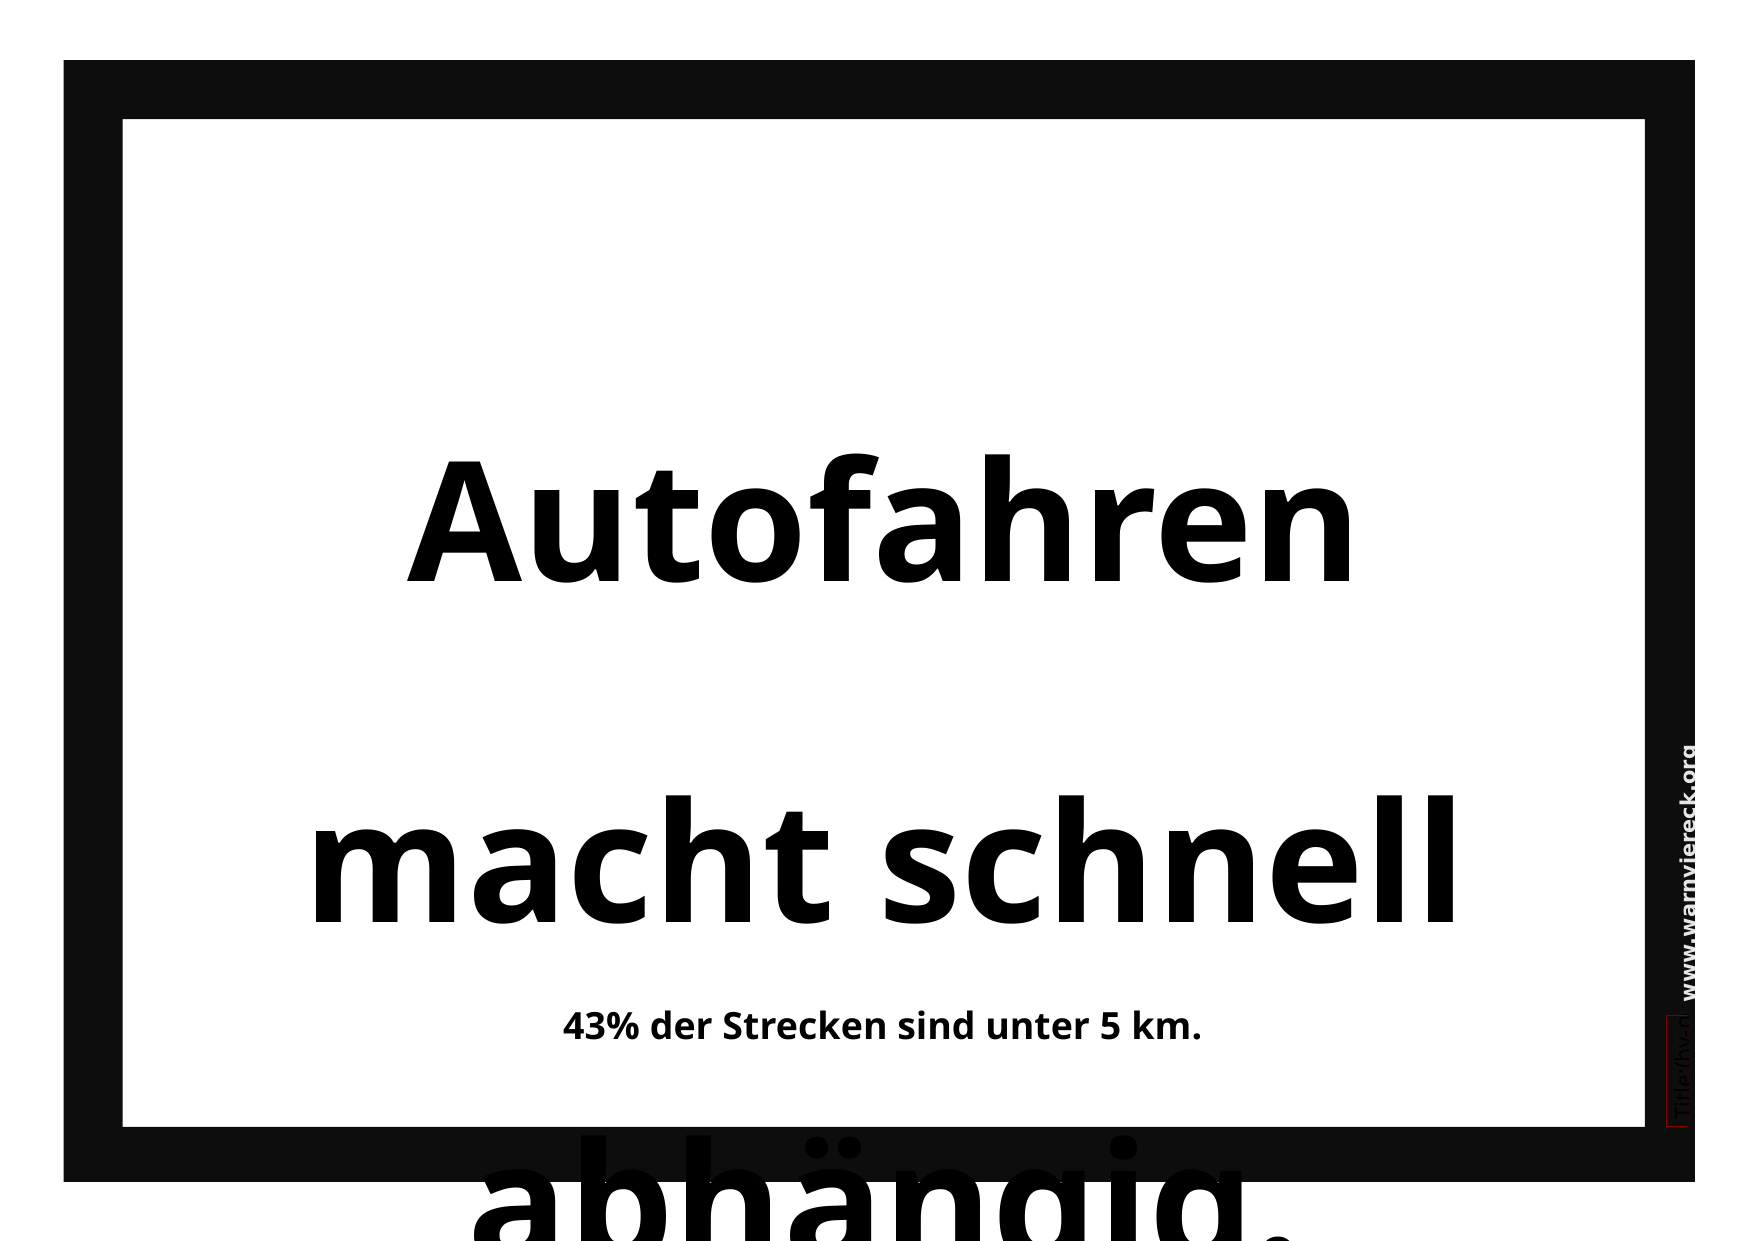

Autofahren macht schnell abhängig.
43% der Strecken sind unter 5 km.